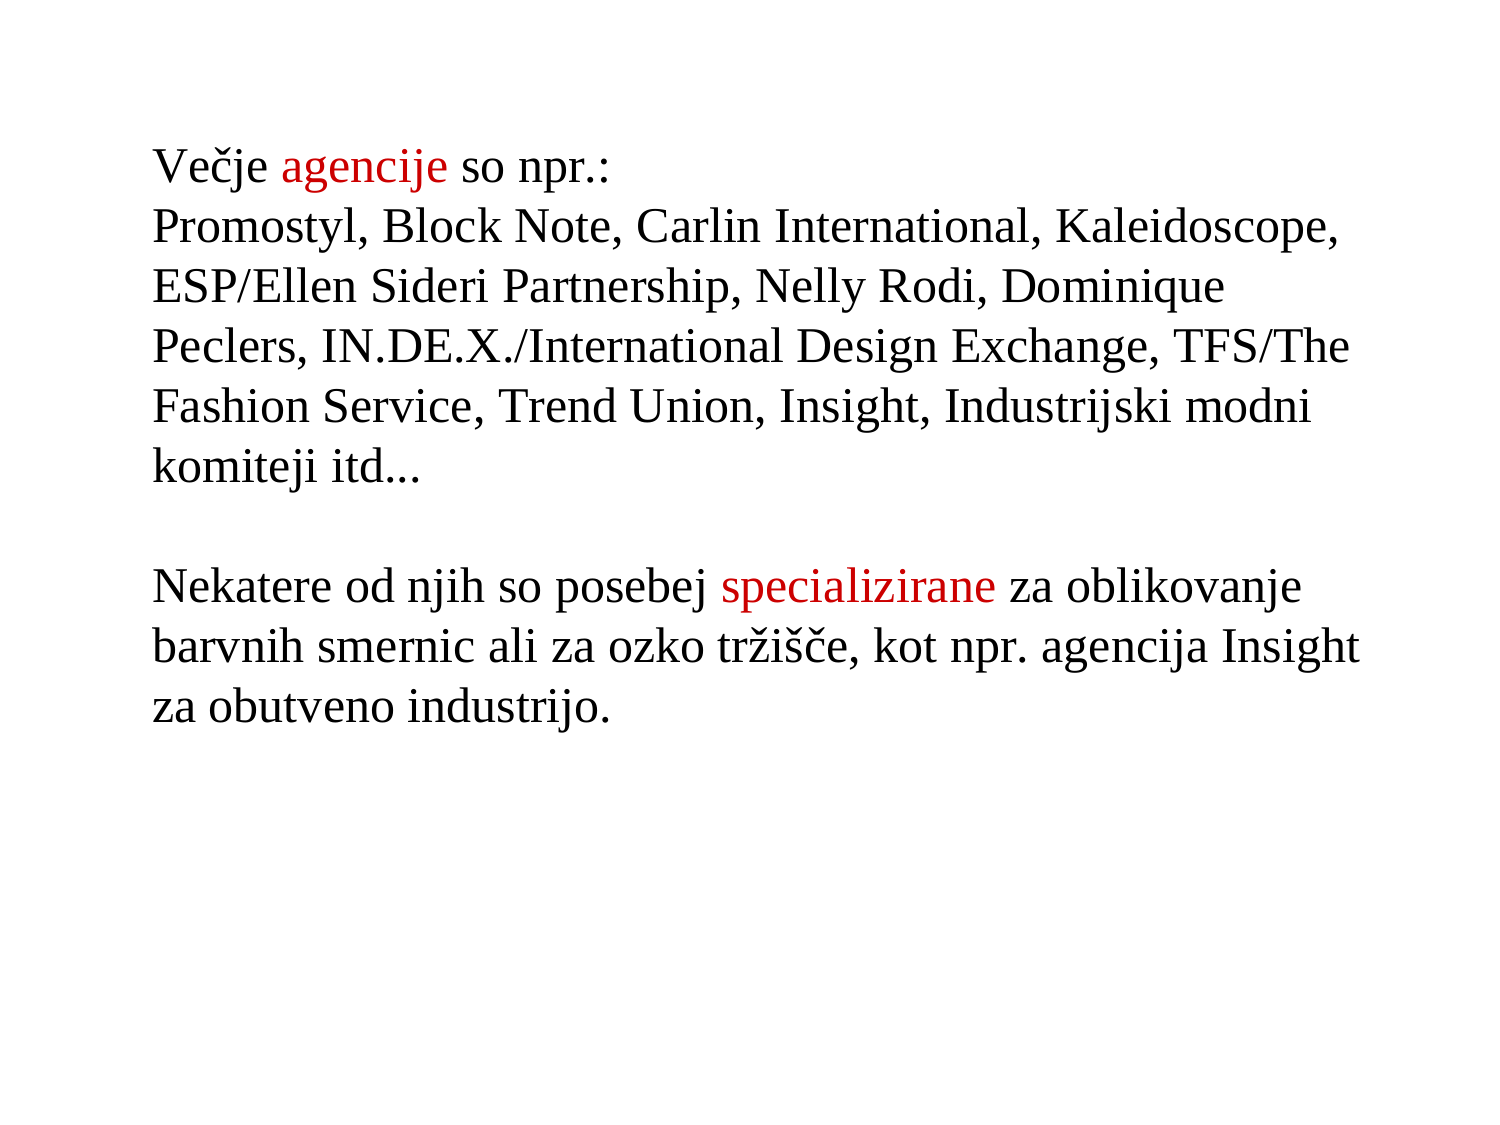

Večje agencije so npr.:
Promostyl, Block Note, Carlin International, Kaleidoscope, ESP/Ellen Sideri Partnership, Nelly Rodi, Dominique Peclers, IN.DE.X./International Design Exchange, TFS/The Fashion Service, Trend Union, Insight, Industrijski modni komiteji itd...
Nekatere od njih so posebej specializirane za oblikovanje barvnih smernic ali za ozko tržišče, kot npr. agencija Insight za obutveno industrijo.